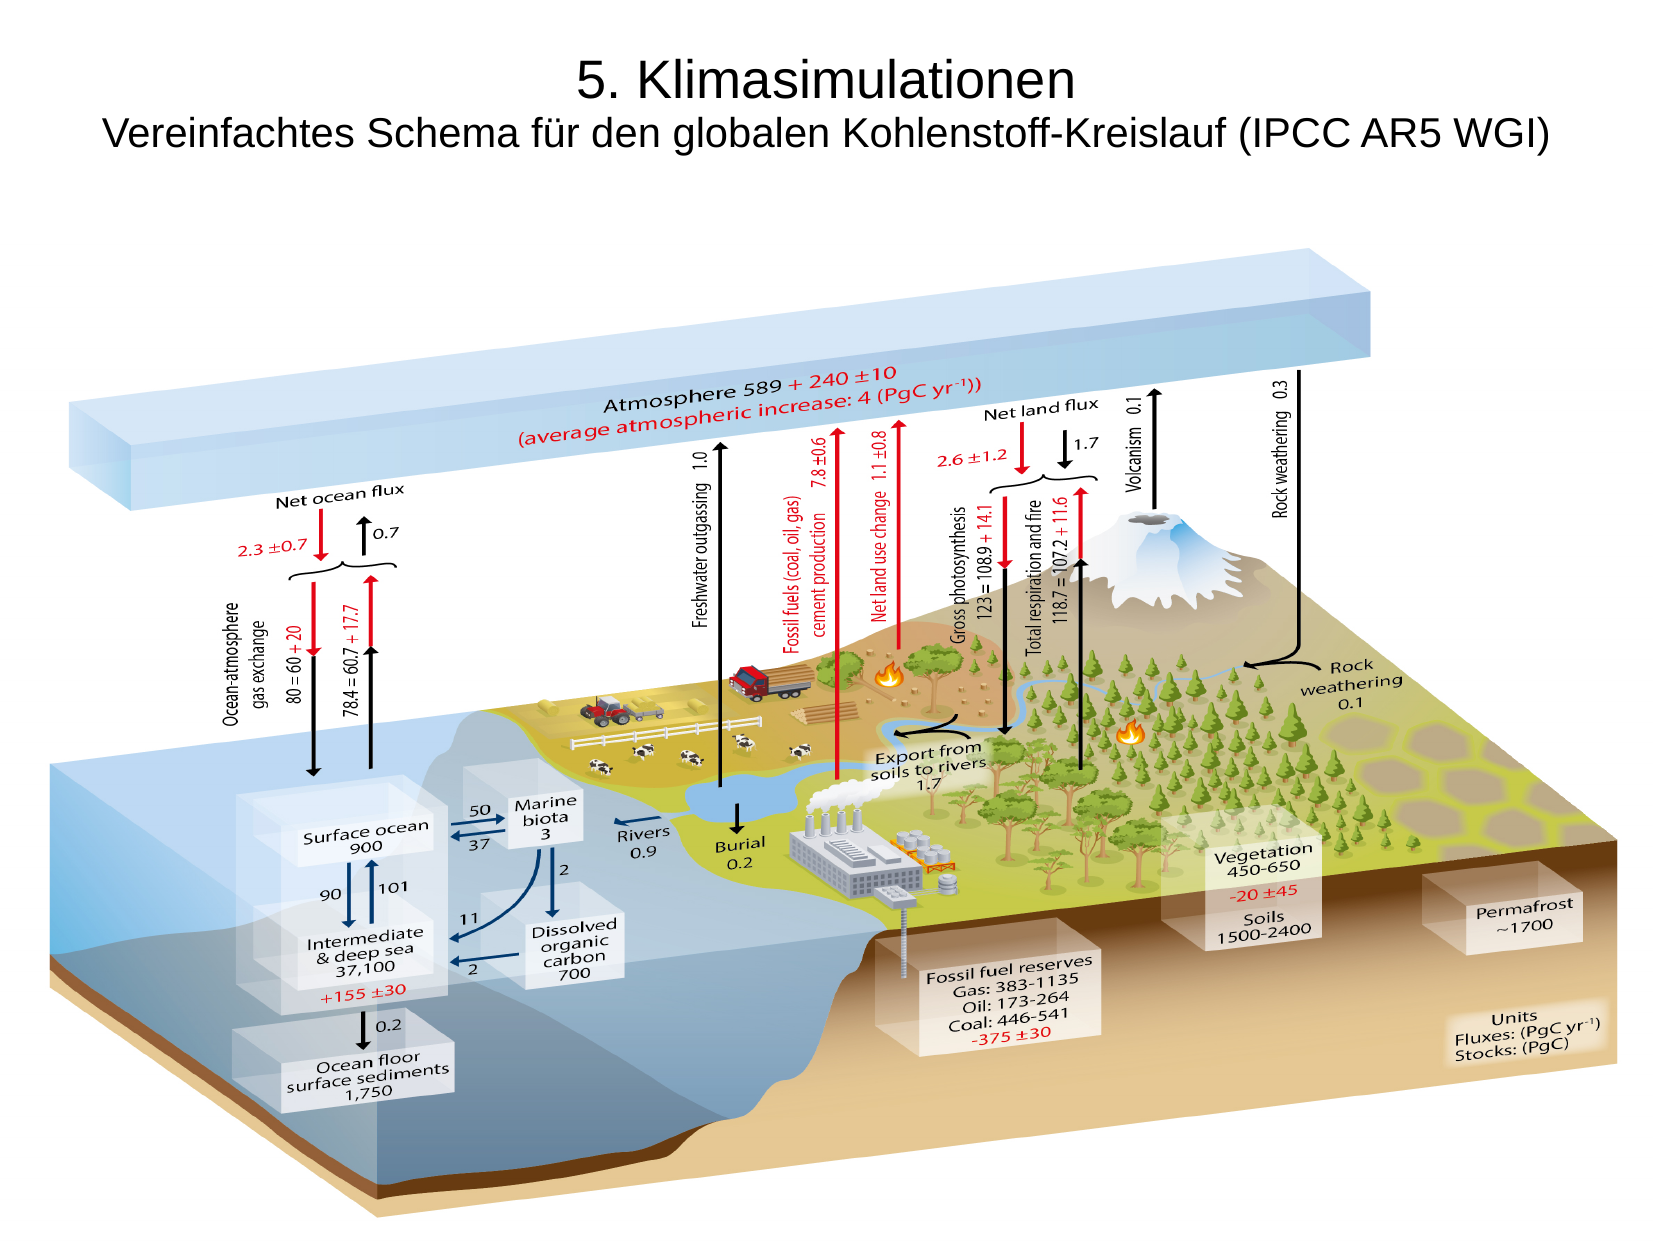

# 5. Klimasimulationen Vereinfachtes Schema für den globalen Kohlenstoff-Kreislauf (IPCC AR5 WGI)